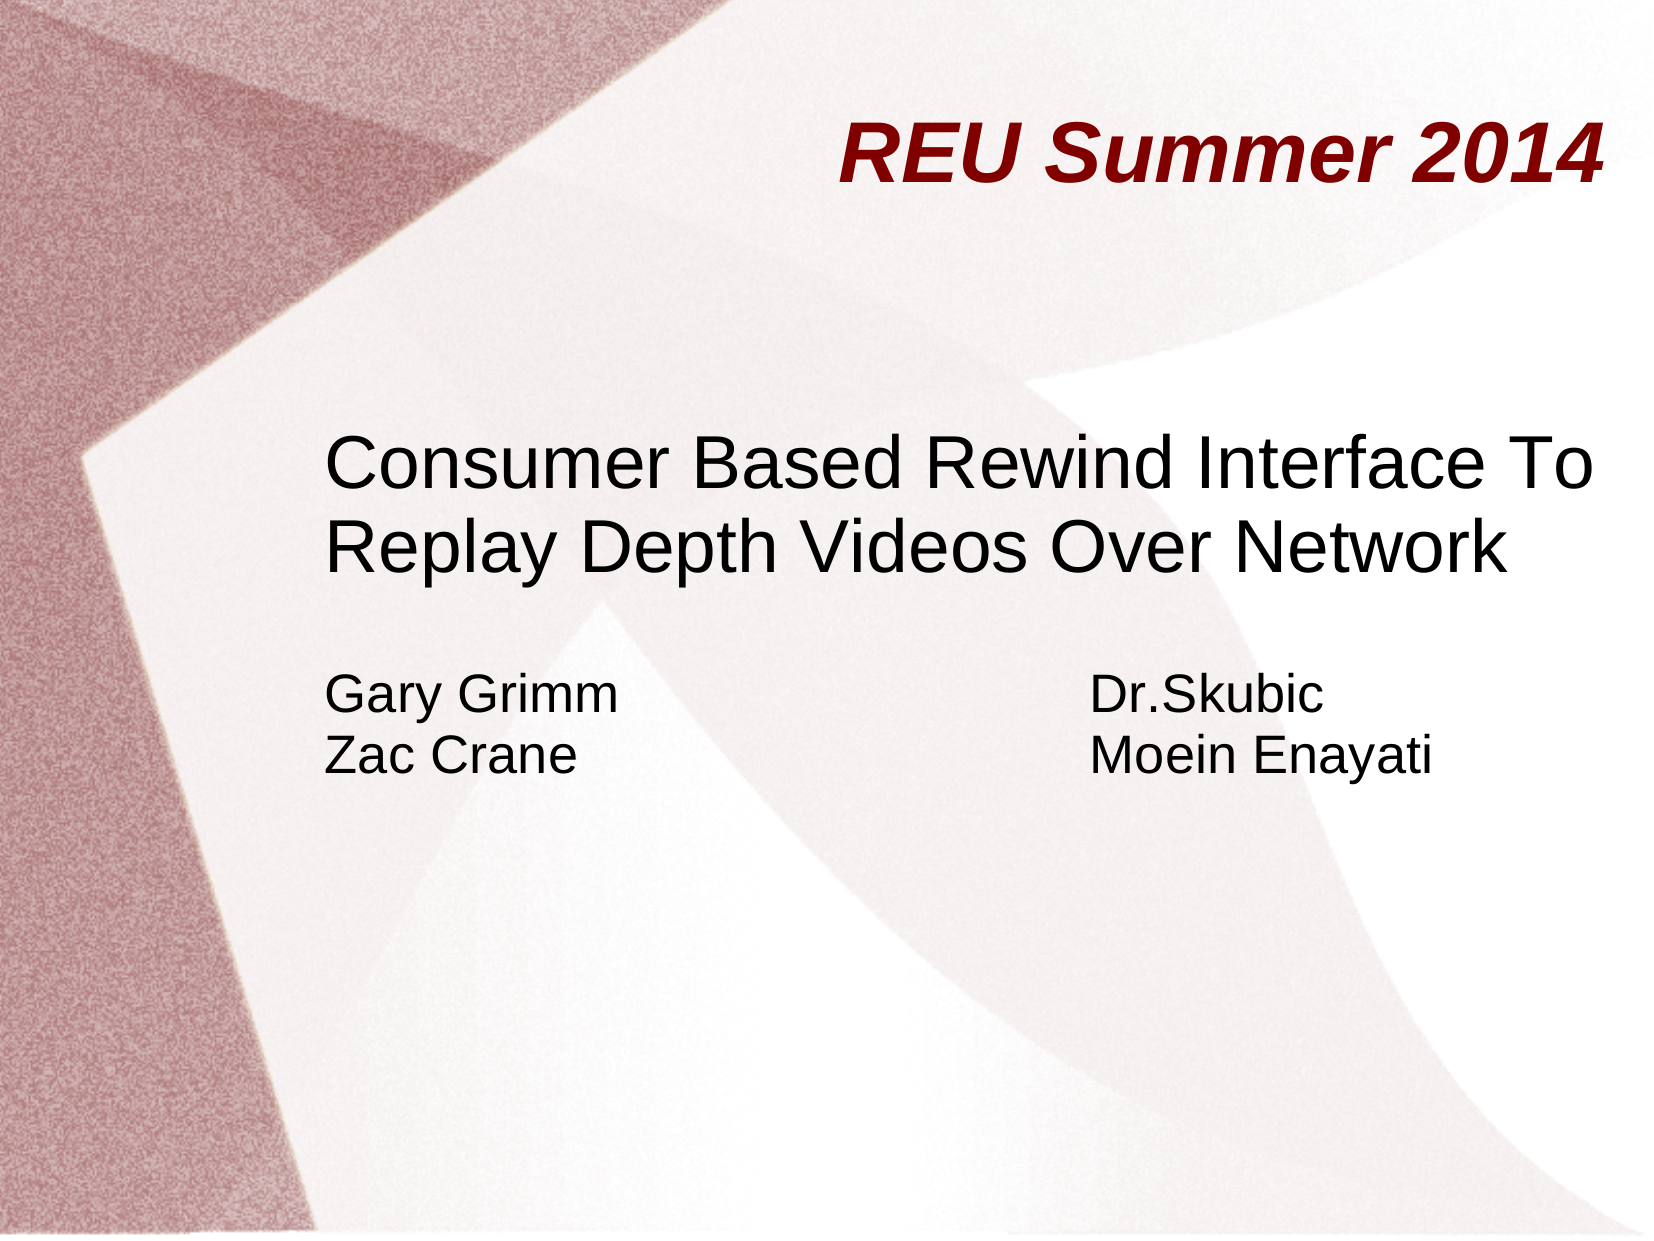

# REU Summer 2014
Consumer Based Rewind Interface To Replay Depth Videos Over Network
Gary Grimm 						 Dr.Skubic
Zac Crane							 Moein Enayati